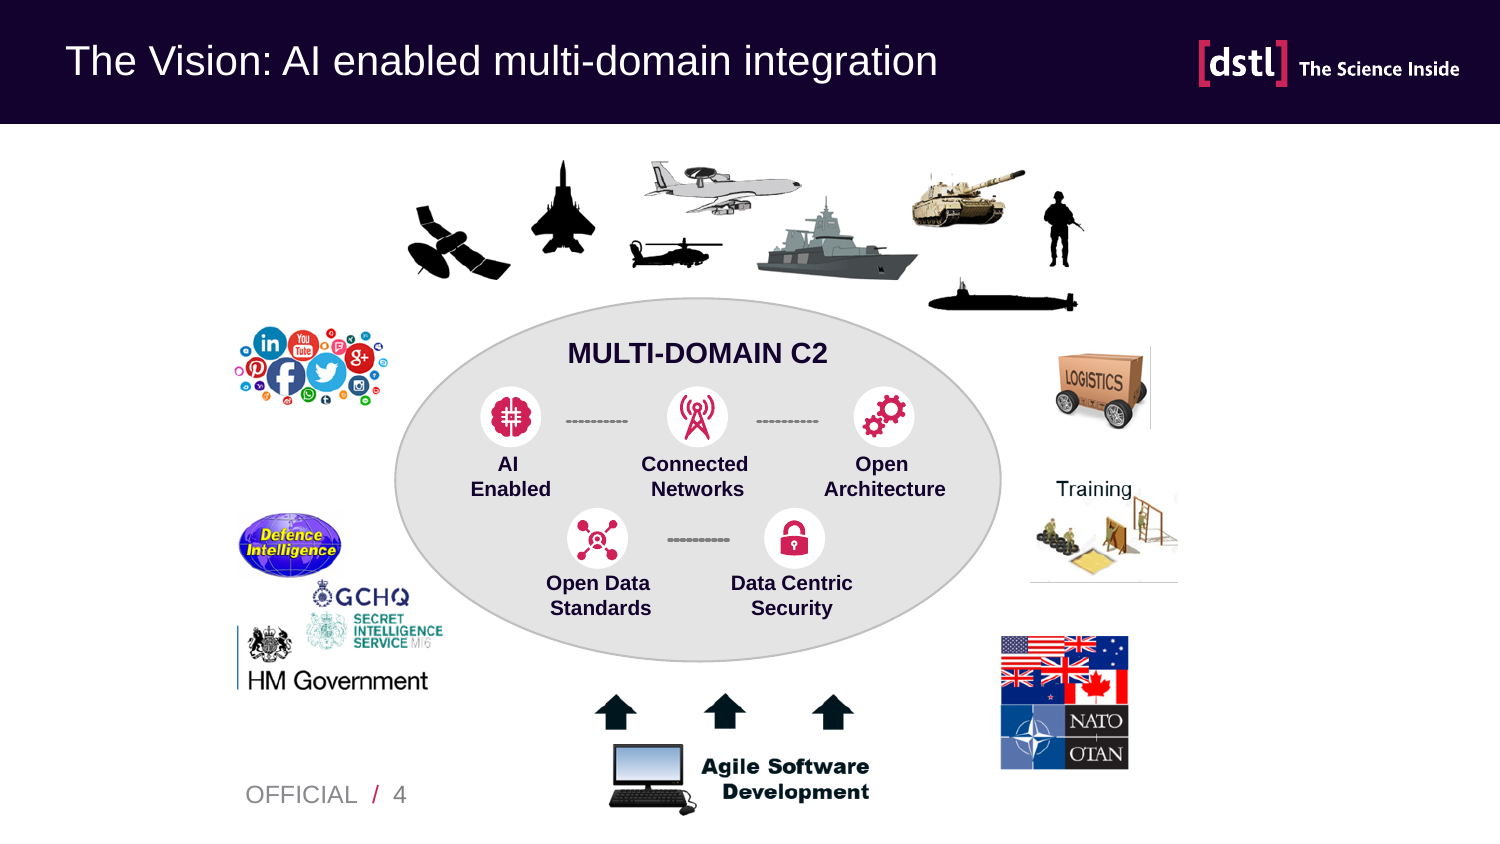

# The Vision: AI enabled multi-domain integration
MULTI-DOMAIN C2
AI
Enabled
Connected
Networks
Open
Architecture
Open Data
Standards
Data Centric
Security
OFFICIAL /